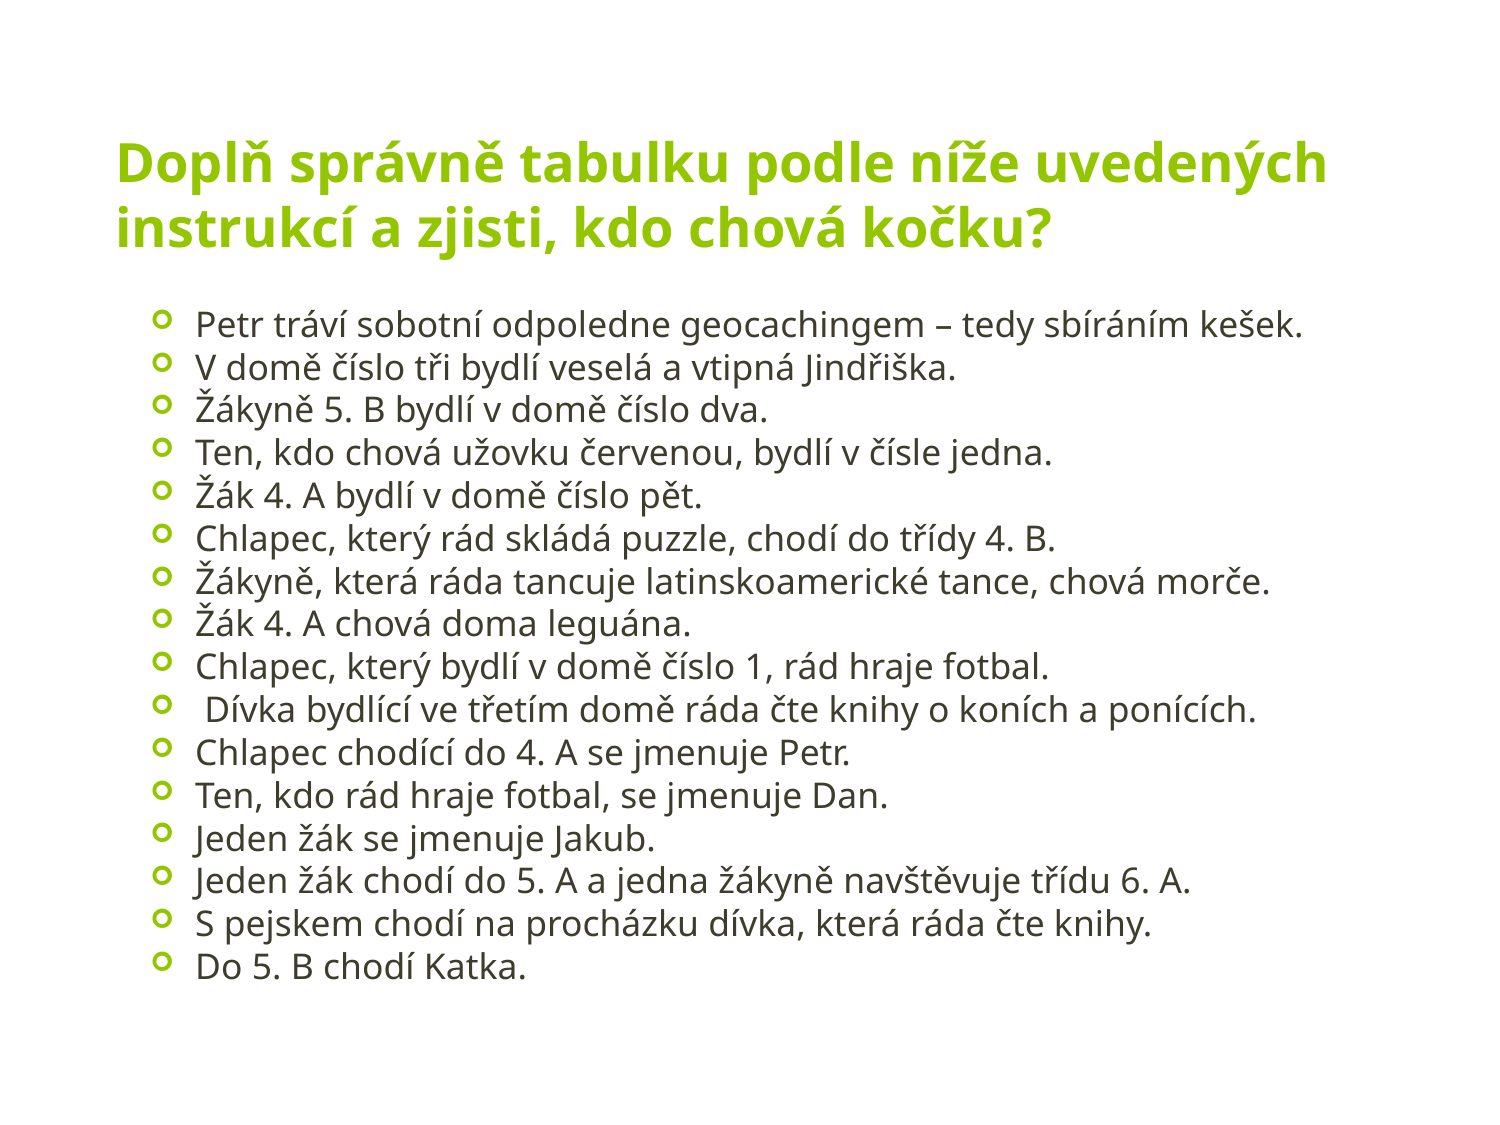

# Doplň správně tabulku podle níže uvedených instrukcí a zjisti, kdo chová kočku?
Petr tráví sobotní odpoledne geocachingem – tedy sbíráním kešek.
V domě číslo tři bydlí veselá a vtipná Jindřiška.
Žákyně 5. B bydlí v domě číslo dva.
Ten, kdo chová užovku červenou, bydlí v čísle jedna.
Žák 4. A bydlí v domě číslo pět.
Chlapec, který rád skládá puzzle, chodí do třídy 4. B.
Žákyně, která ráda tancuje latinskoamerické tance, chová morče.
Žák 4. A chová doma leguána.
Chlapec, který bydlí v domě číslo 1, rád hraje fotbal.
 Dívka bydlící ve třetím domě ráda čte knihy o koních a ponících.
Chlapec chodící do 4. A se jmenuje Petr.
Ten, kdo rád hraje fotbal, se jmenuje Dan.
Jeden žák se jmenuje Jakub.
Jeden žák chodí do 5. A a jedna žákyně navštěvuje třídu 6. A.
S pejskem chodí na procházku dívka, která ráda čte knihy.
Do 5. B chodí Katka.